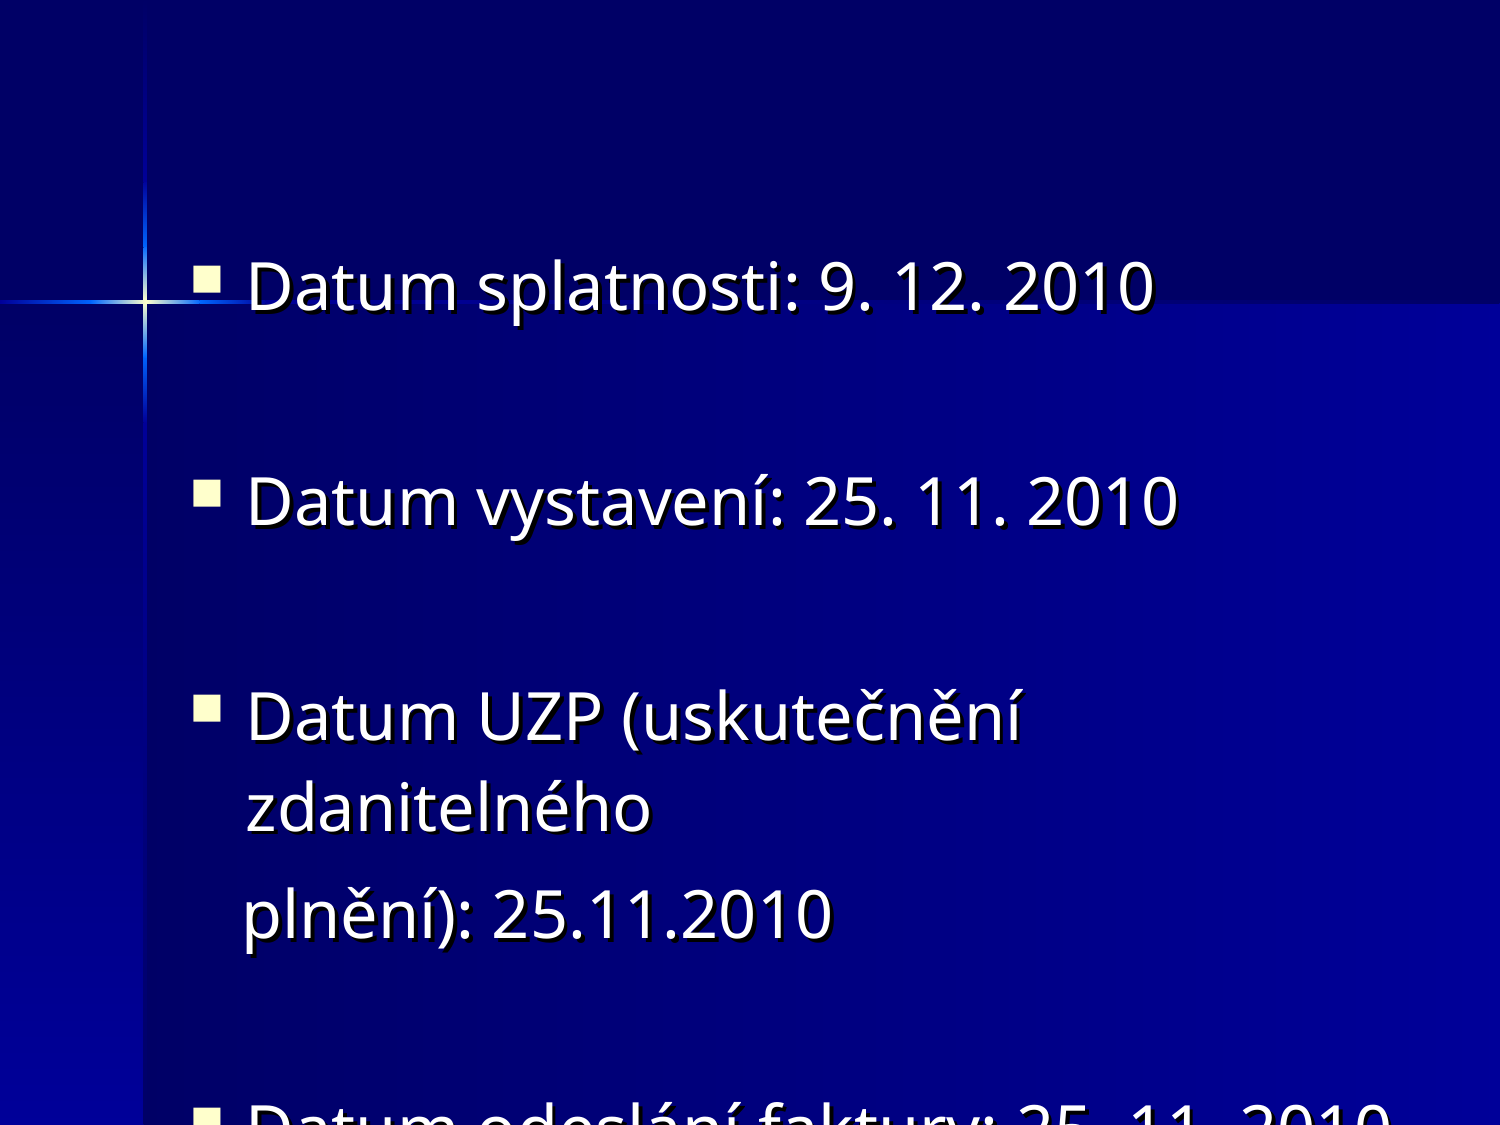

# Datum splatnosti: 9. 12. 2010
Datum vystavení: 25. 11. 2010
Datum UZP (uskutečnění zdanitelného
 plnění): 25.11.2010
Datum odeslání faktury: 25. 11. 2010